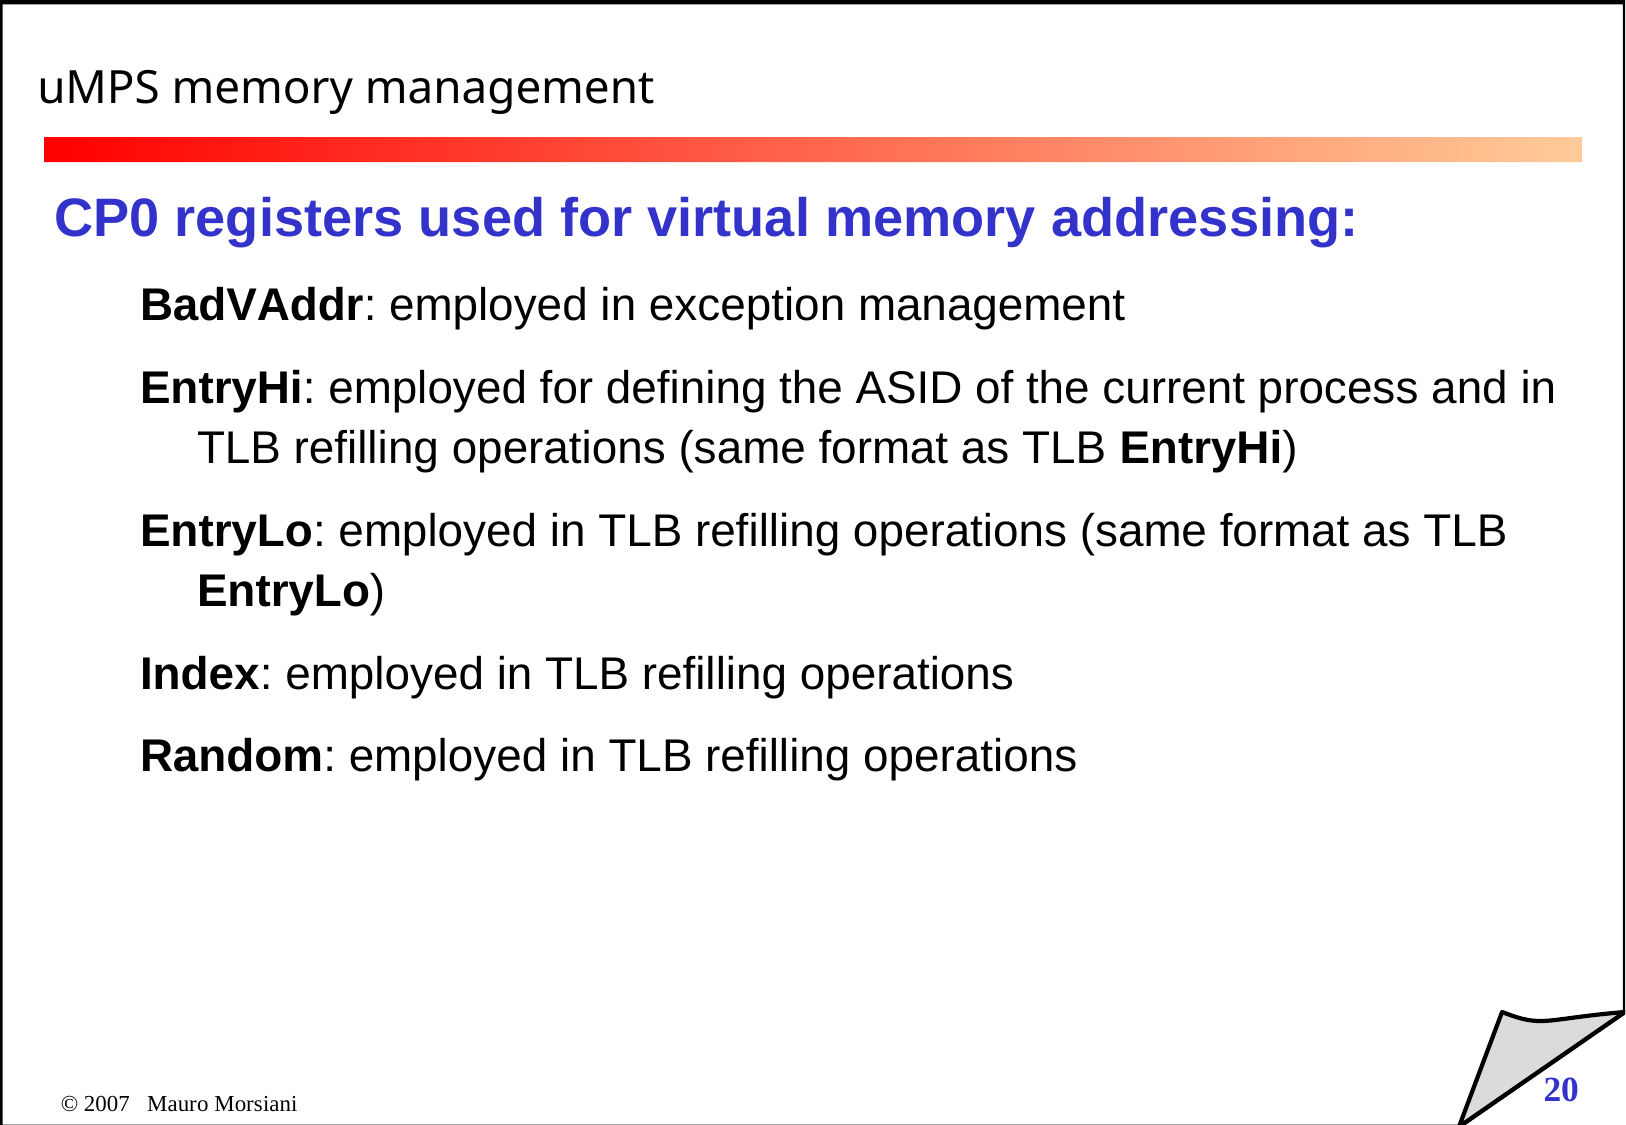

# uMPS memory management
CP0 registers used for virtual memory addressing:
BadVAddr: employed in exception management
EntryHi: employed for defining the ASID of the current process and in TLB refilling operations (same format as TLB EntryHi)
EntryLo: employed in TLB refilling operations (same format as TLB EntryLo)
Index: employed in TLB refilling operations
Random: employed in TLB refilling operations